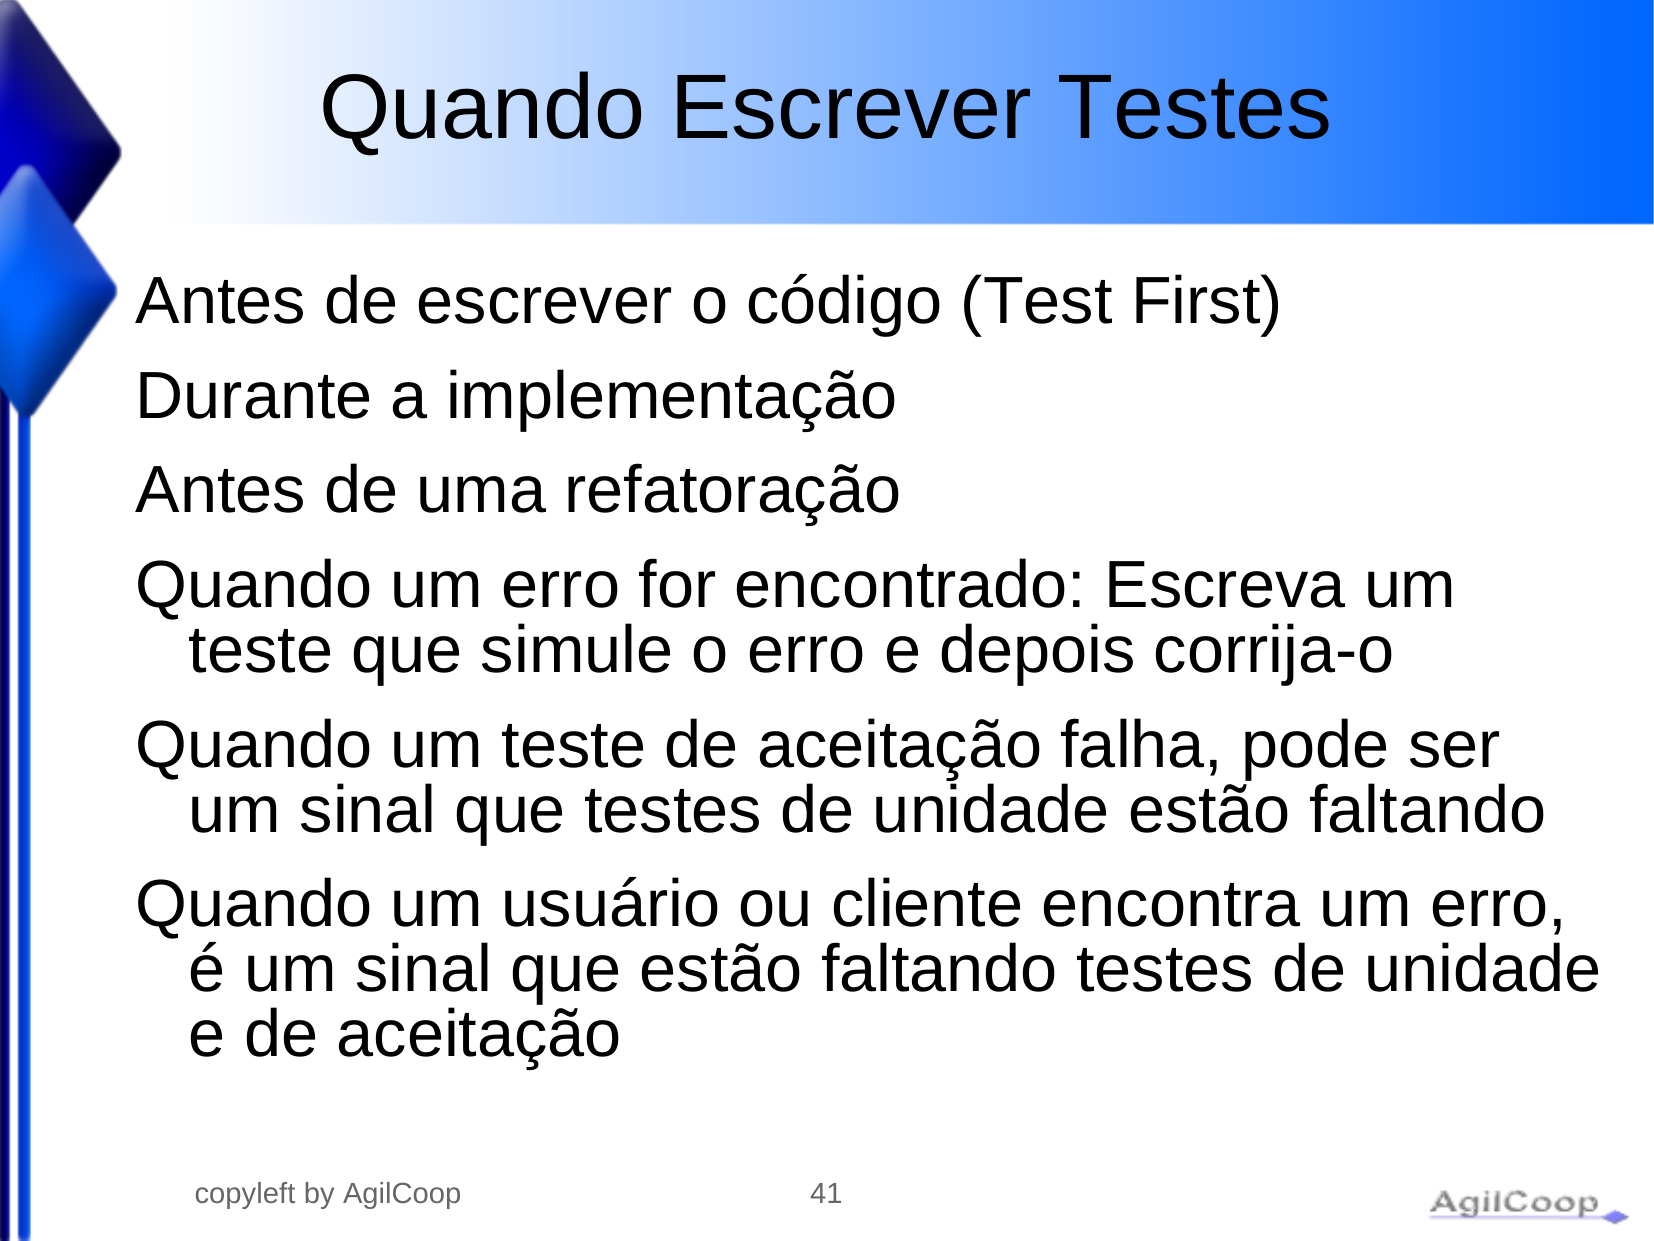

# Quando Escrever Testes
Antes de escrever o código (Test First)
Durante a implementação
Antes de uma refatoração
Quando um erro for encontrado: Escreva um teste que simule o erro e depois corrija-o
Quando um teste de aceitação falha, pode ser um sinal que testes de unidade estão faltando
Quando um usuário ou cliente encontra um erro, é um sinal que estão faltando testes de unidade e de aceitação
copyleft by AgilCoop
41